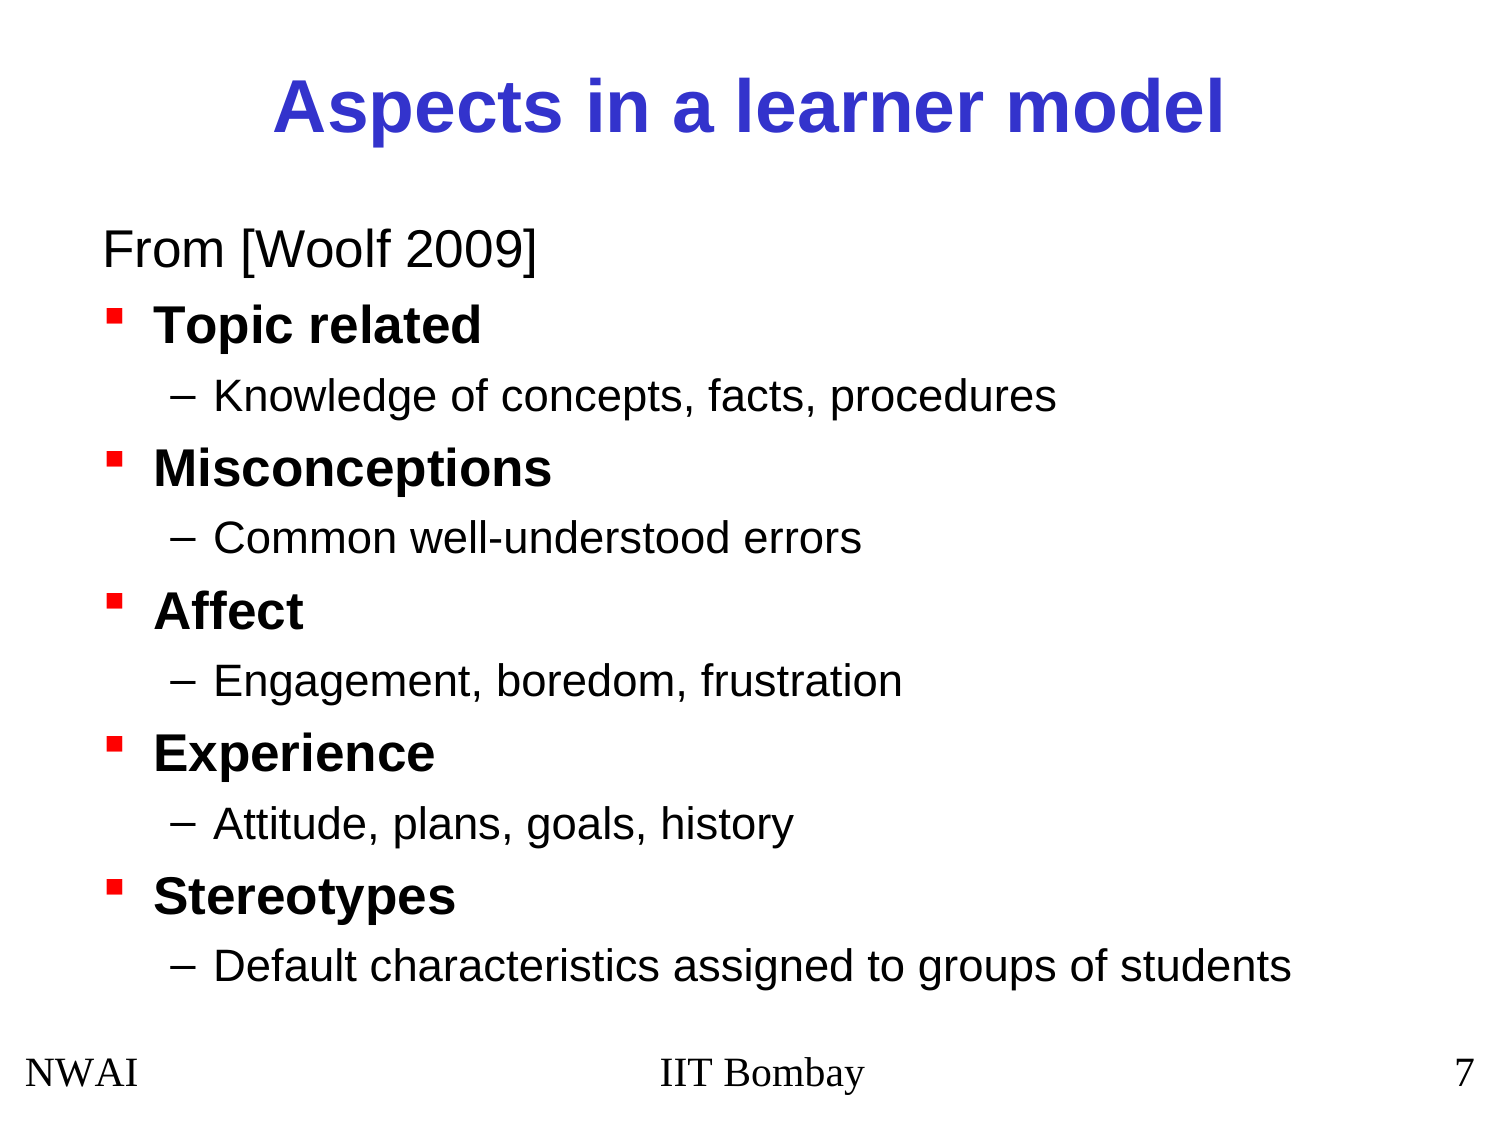

# Aspects in a learner model
From [Woolf 2009]
Topic related
Knowledge of concepts, facts, procedures
Misconceptions
Common well-understood errors
Affect
Engagement, boredom, frustration
Experience
Attitude, plans, goals, history
Stereotypes
Default characteristics assigned to groups of students
NWAI
IIT Bombay
7